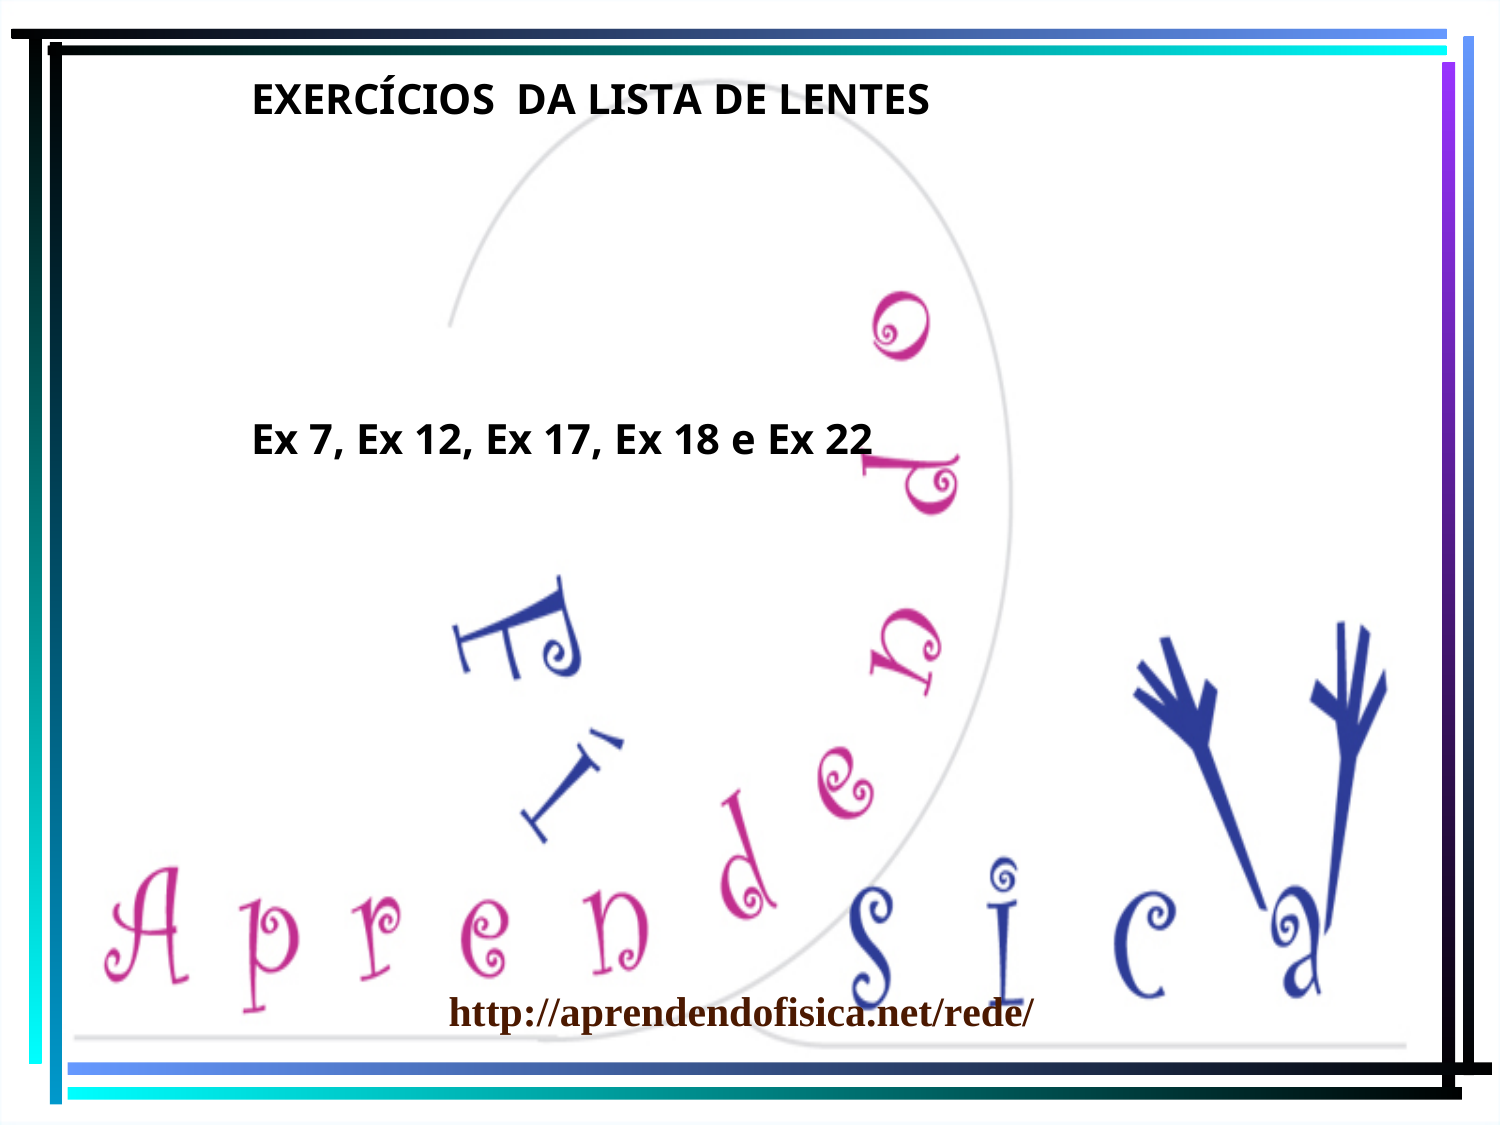

# EXERCÍCIOS DA LISTA DE LENTES
Ex 7, Ex 12, Ex 17, Ex 18 e Ex 22
 http://aprendendofisica.net/rede/